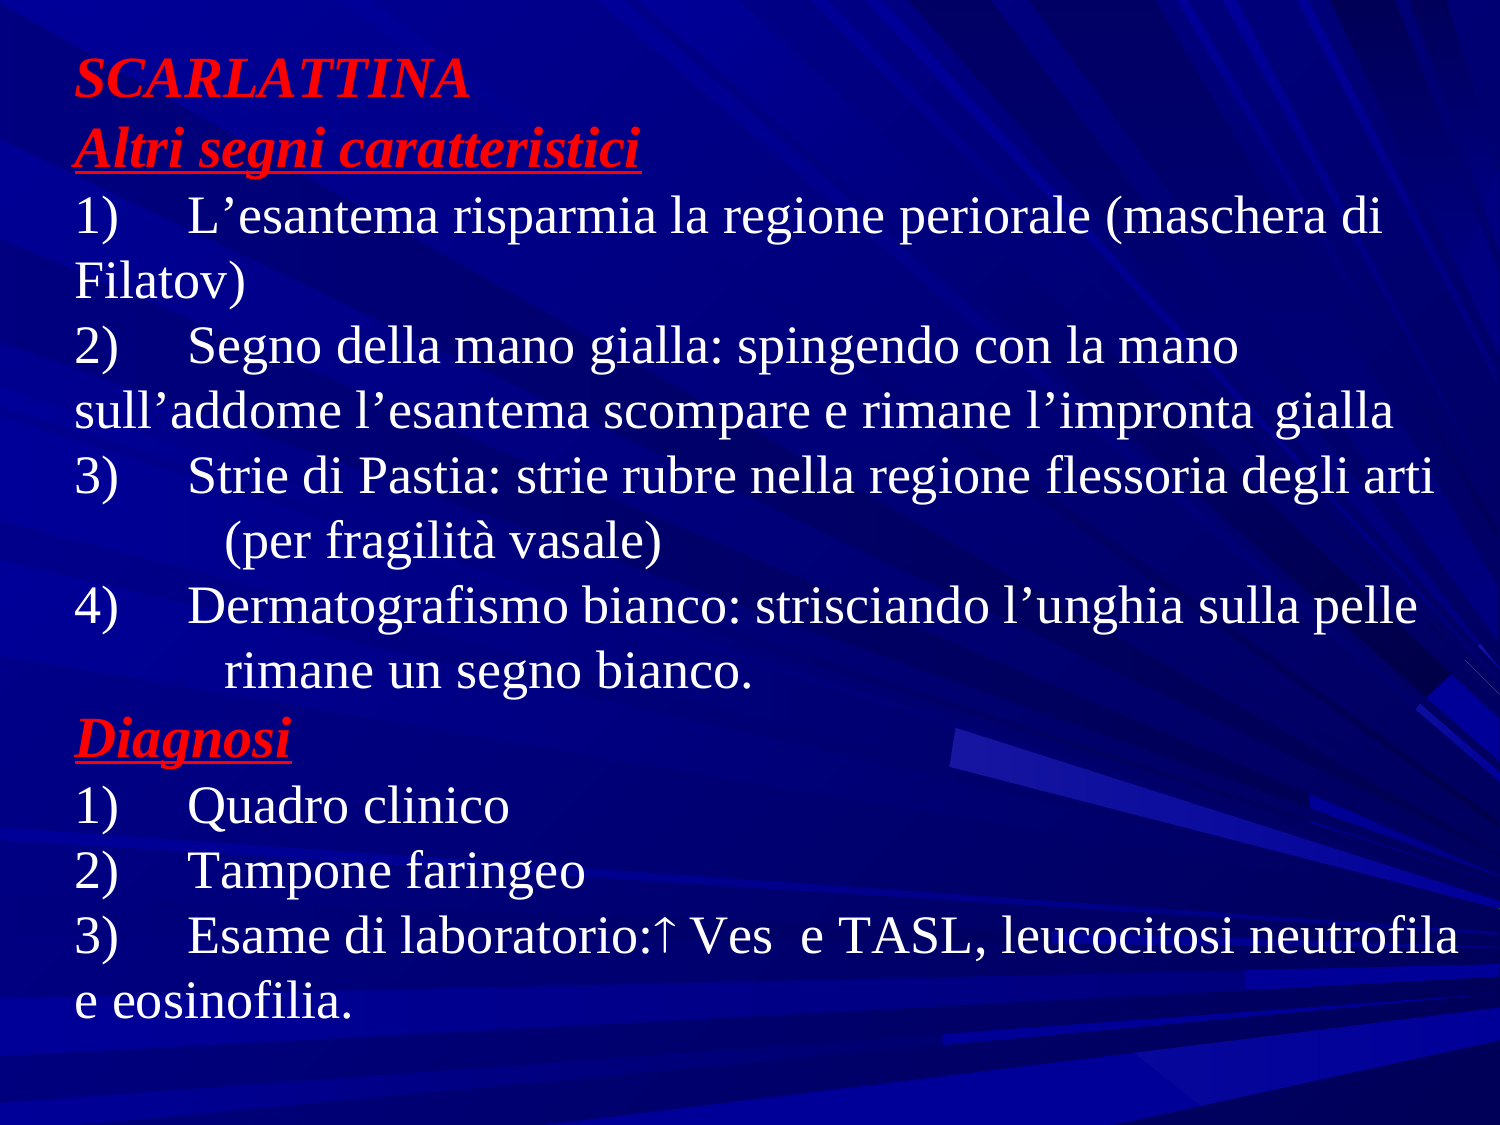

SCARLATTINA
Altri segni caratteristici
1)     L’esantema risparmia la regione periorale (maschera di 	Filatov)
2)     Segno della mano gialla: spingendo con la mano 	sull’addome l’esantema scompare e rimane l’impronta 	gialla
3)     Strie di Pastia: strie rubre nella regione flessoria degli arti 	(per fragilità vasale)
4)     Dermatografismo bianco: strisciando l’unghia sulla pelle 	rimane un segno bianco.
Diagnosi
1)     Quadro clinico
2)     Tampone faringeo
3)     Esame di laboratorio: Ves e TASL, leucocitosi neutrofila e eosinofilia.